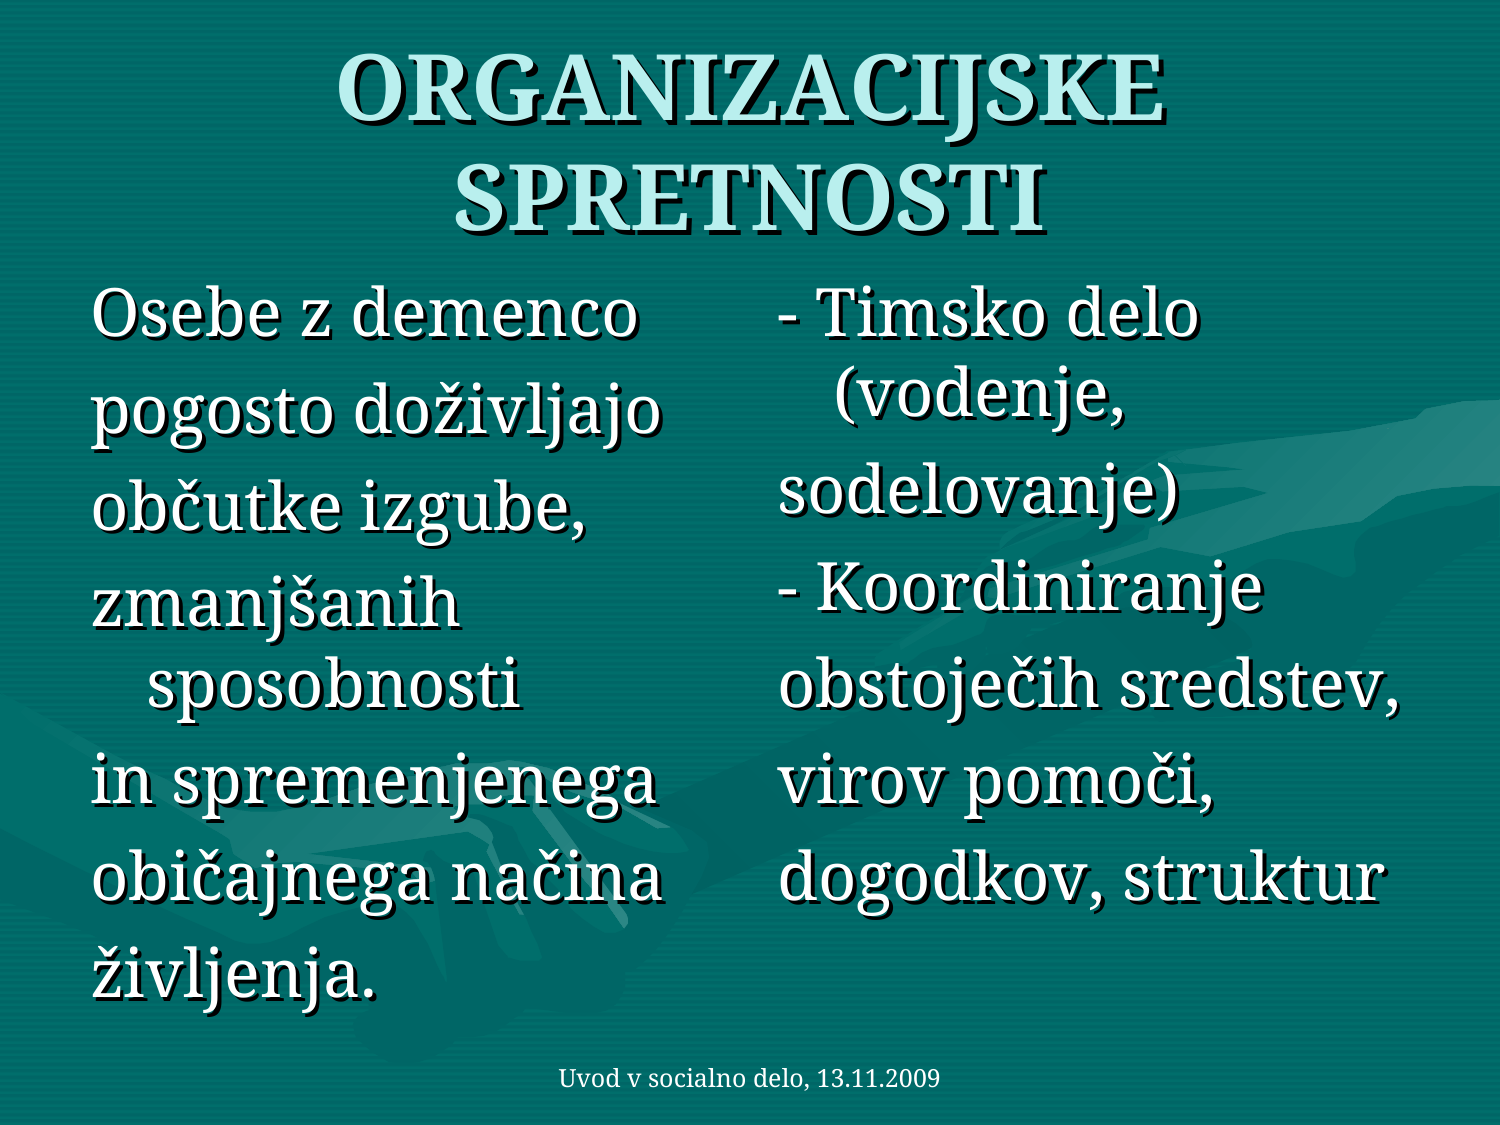

# ORGANIZACIJSKE SPRETNOSTI
Osebe z demenco
pogosto doživljajo
občutke izgube,
zmanjšanih sposobnosti
in spremenjenega
običajnega načina
življenja.
- Timsko delo (vodenje,
sodelovanje)
- Koordiniranje
obstoječih sredstev,
virov pomoči,
dogodkov, struktur
Uvod v socialno delo, 13.11.2009